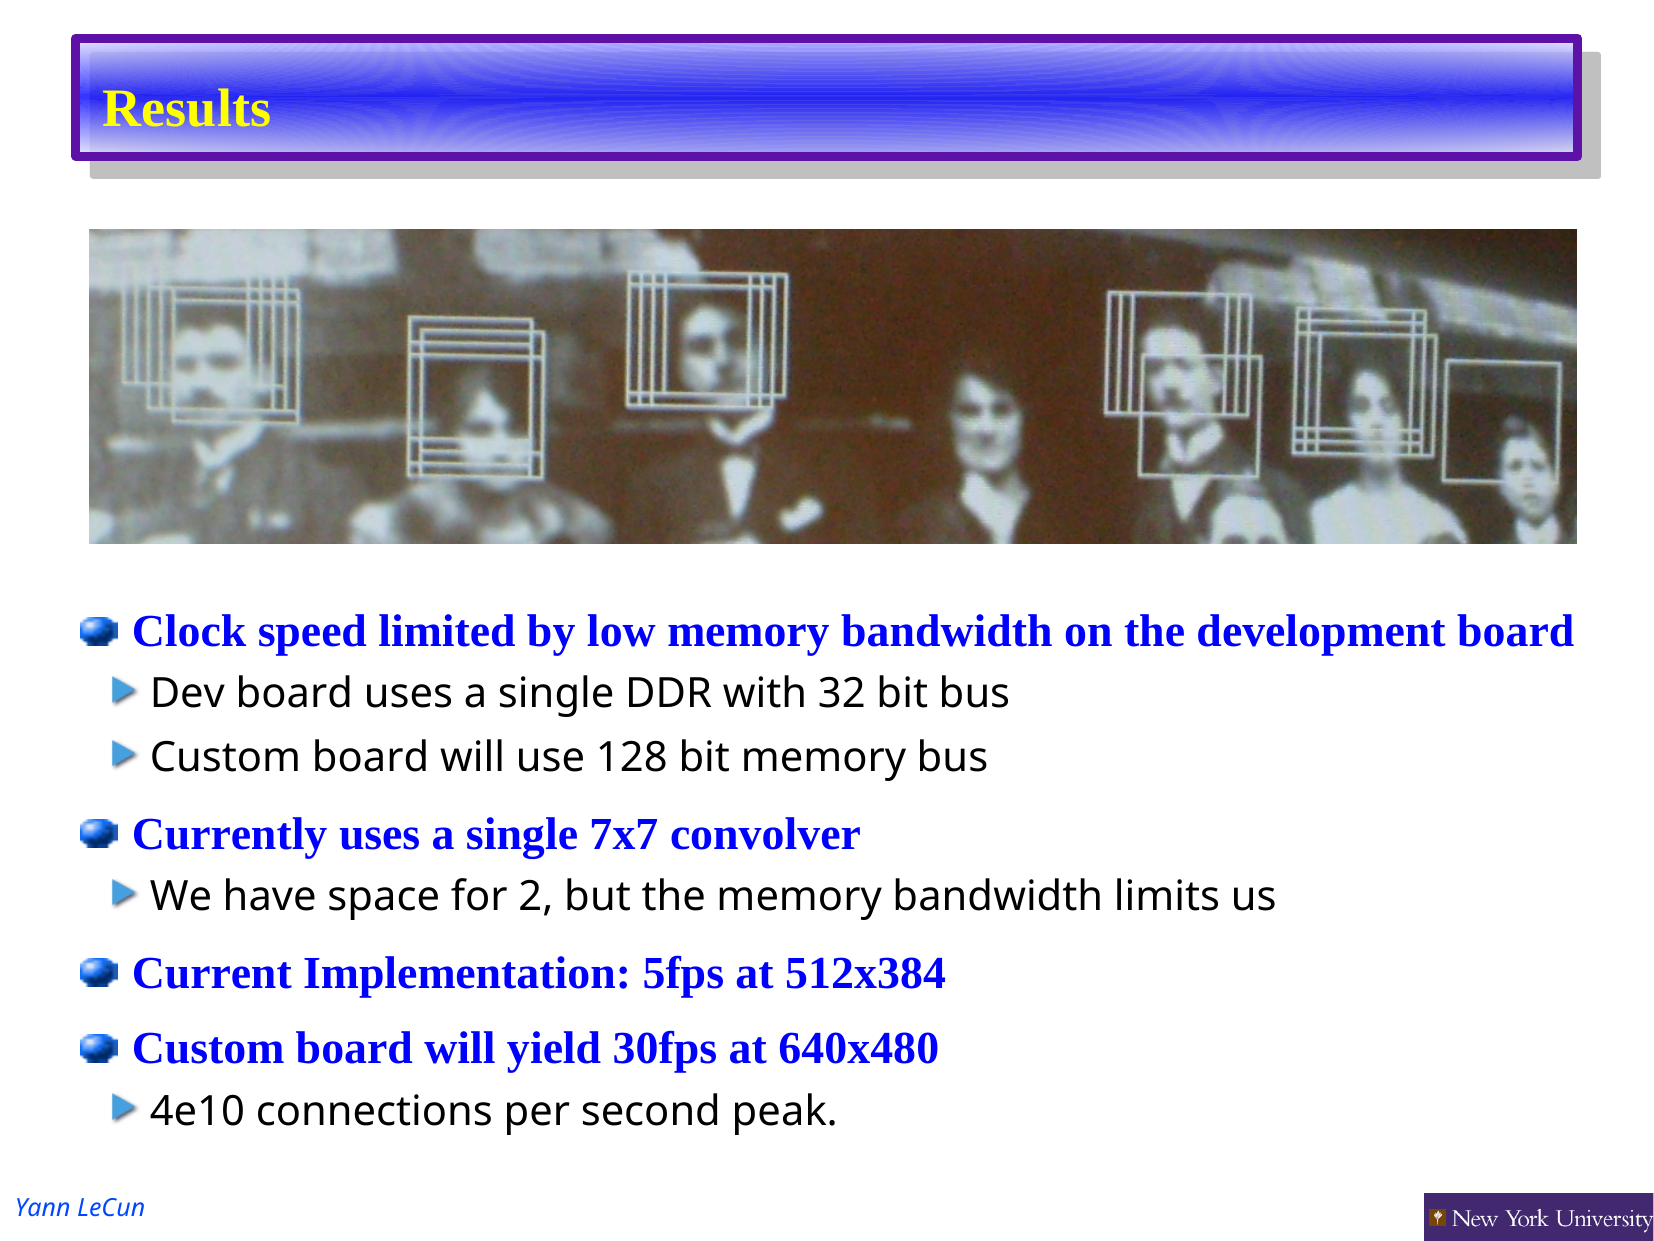

# Results
Clock speed limited by low memory bandwidth on the development board
Dev board uses a single DDR with 32 bit bus
Custom board will use 128 bit memory bus
Currently uses a single 7x7 convolver
We have space for 2, but the memory bandwidth limits us
Current Implementation: 5fps at 512x384
Custom board will yield 30fps at 640x480
4e10 connections per second peak.